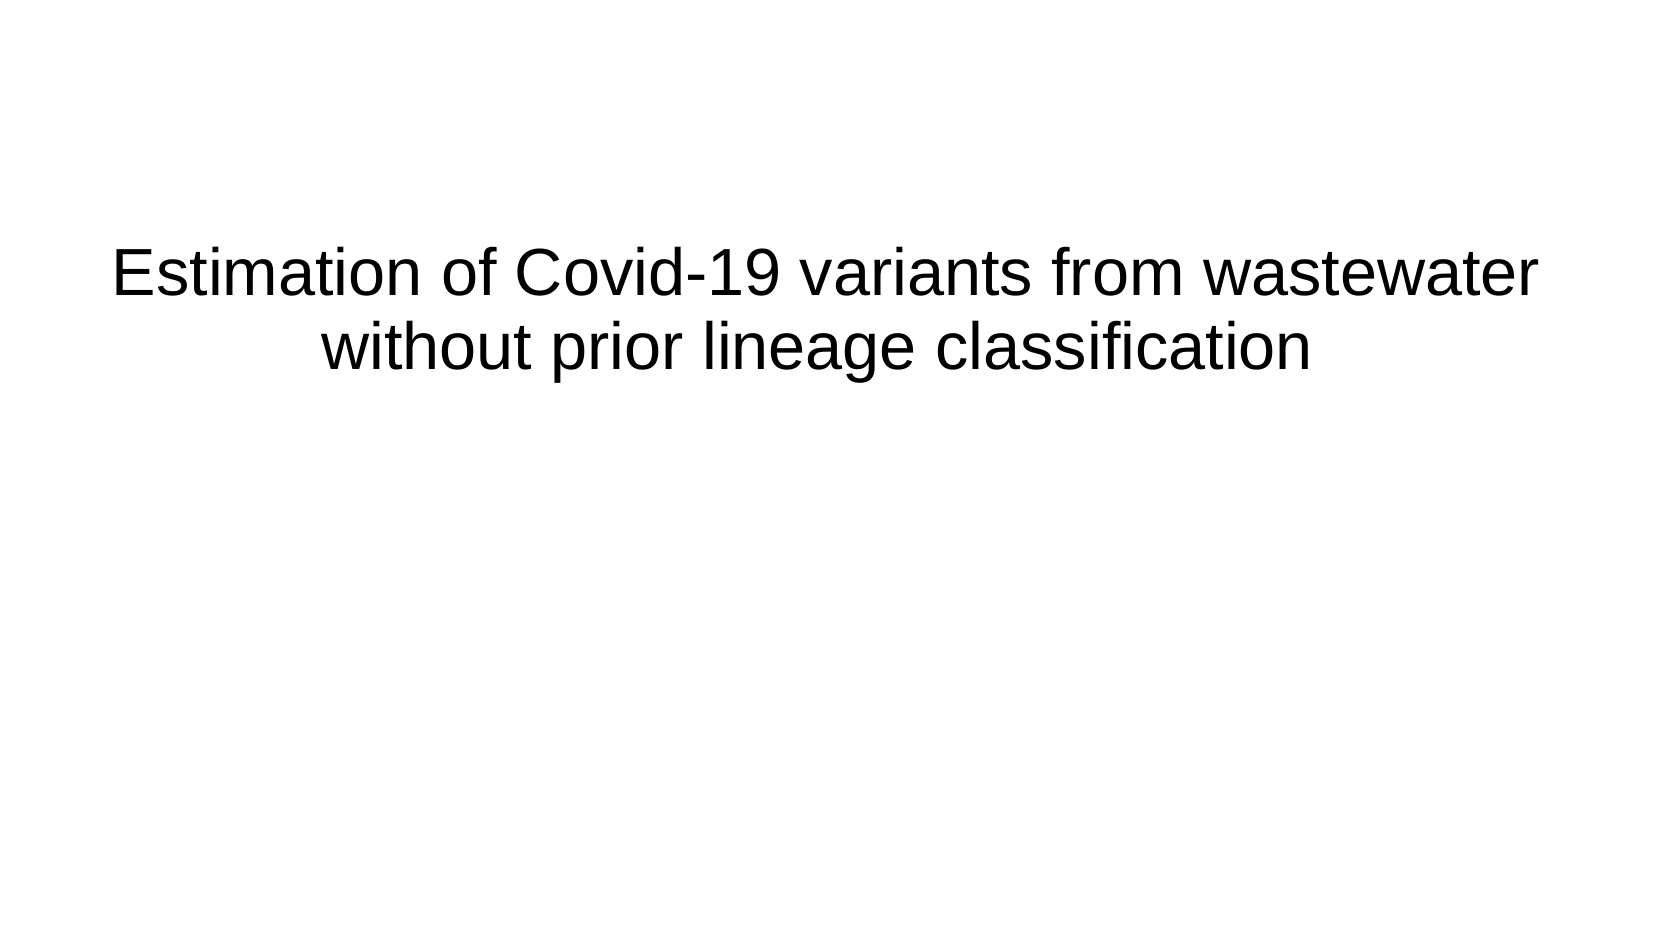

# Estimation of Covid-19 variants from wastewater without prior lineage classification